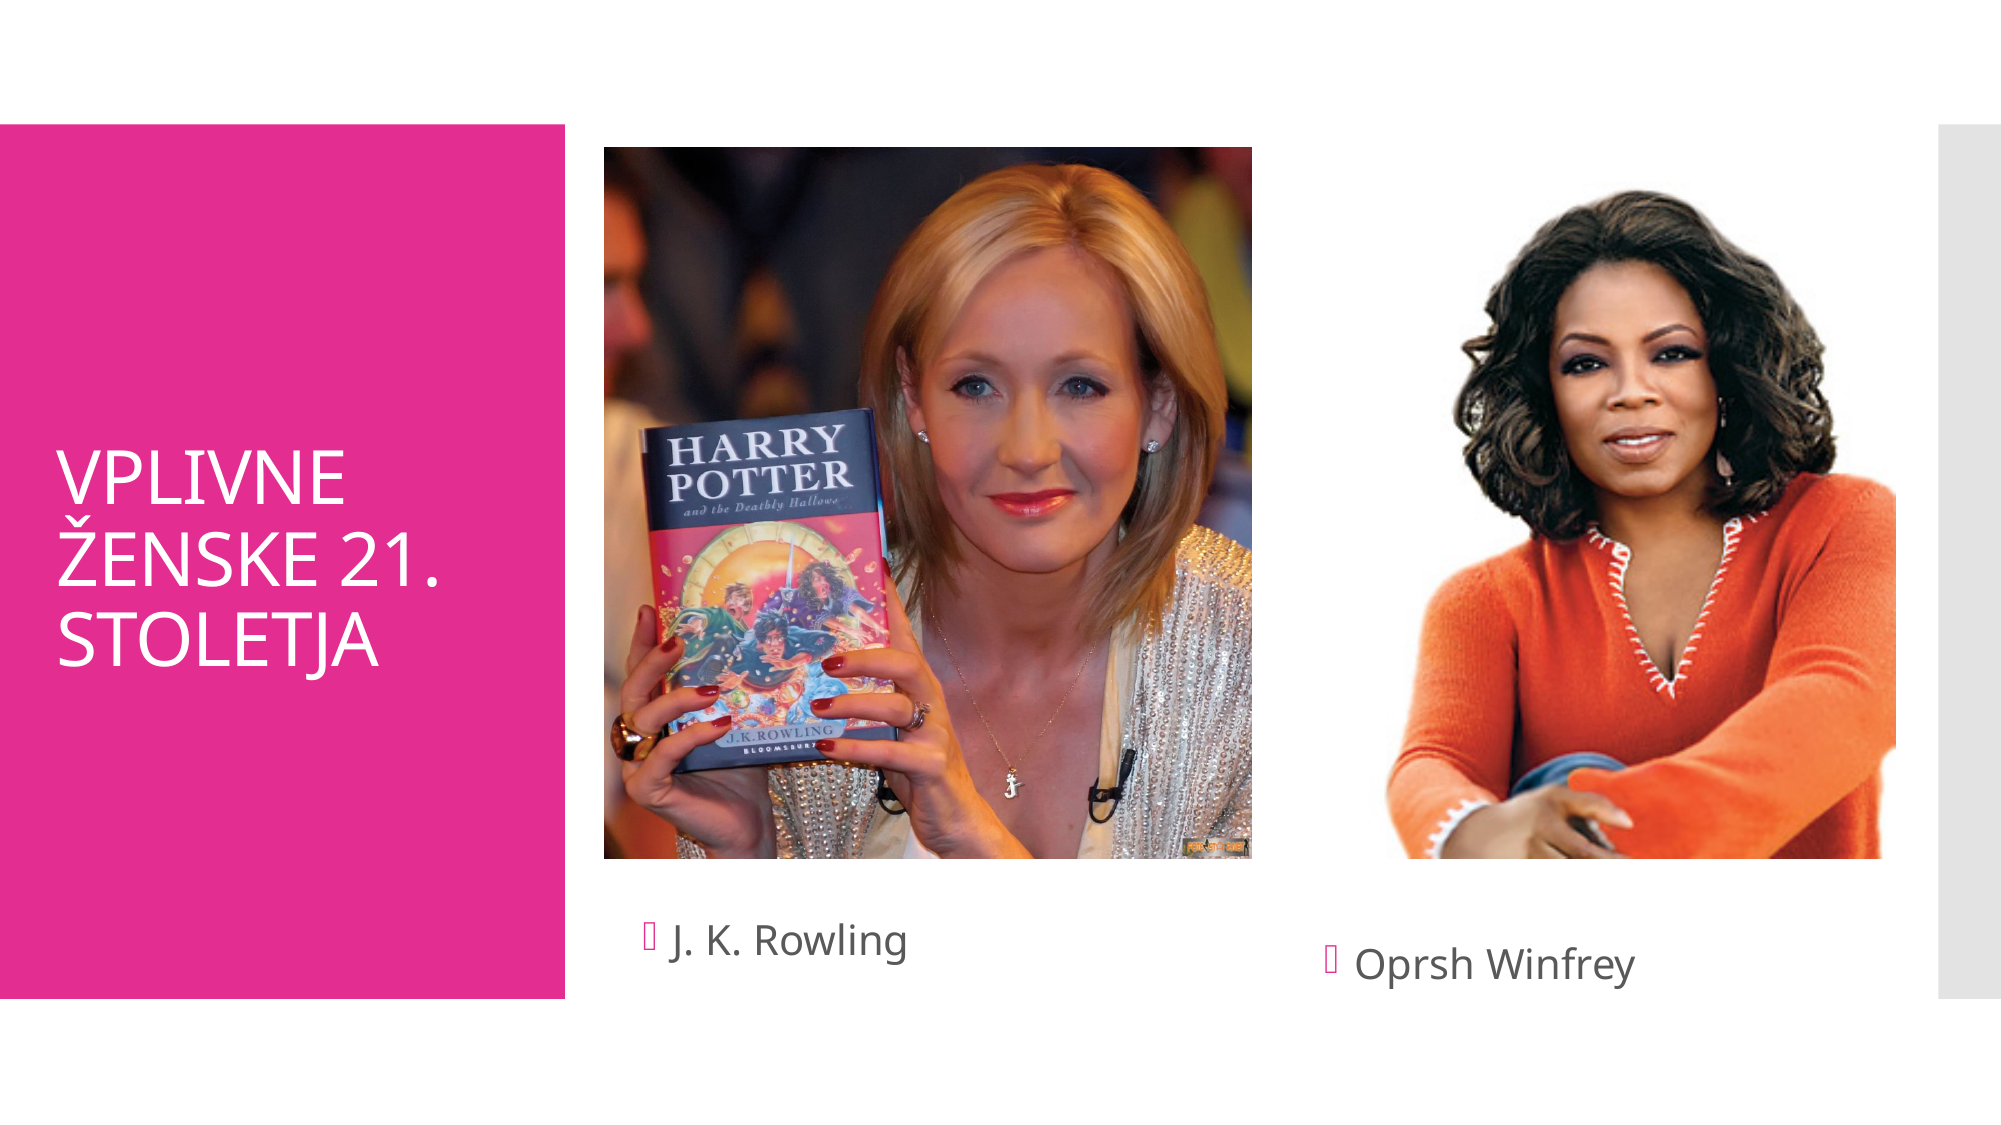

# VPLIVNE ŽENSKE 21. STOLETJA
J. K. Rowling
Oprsh Winfrey